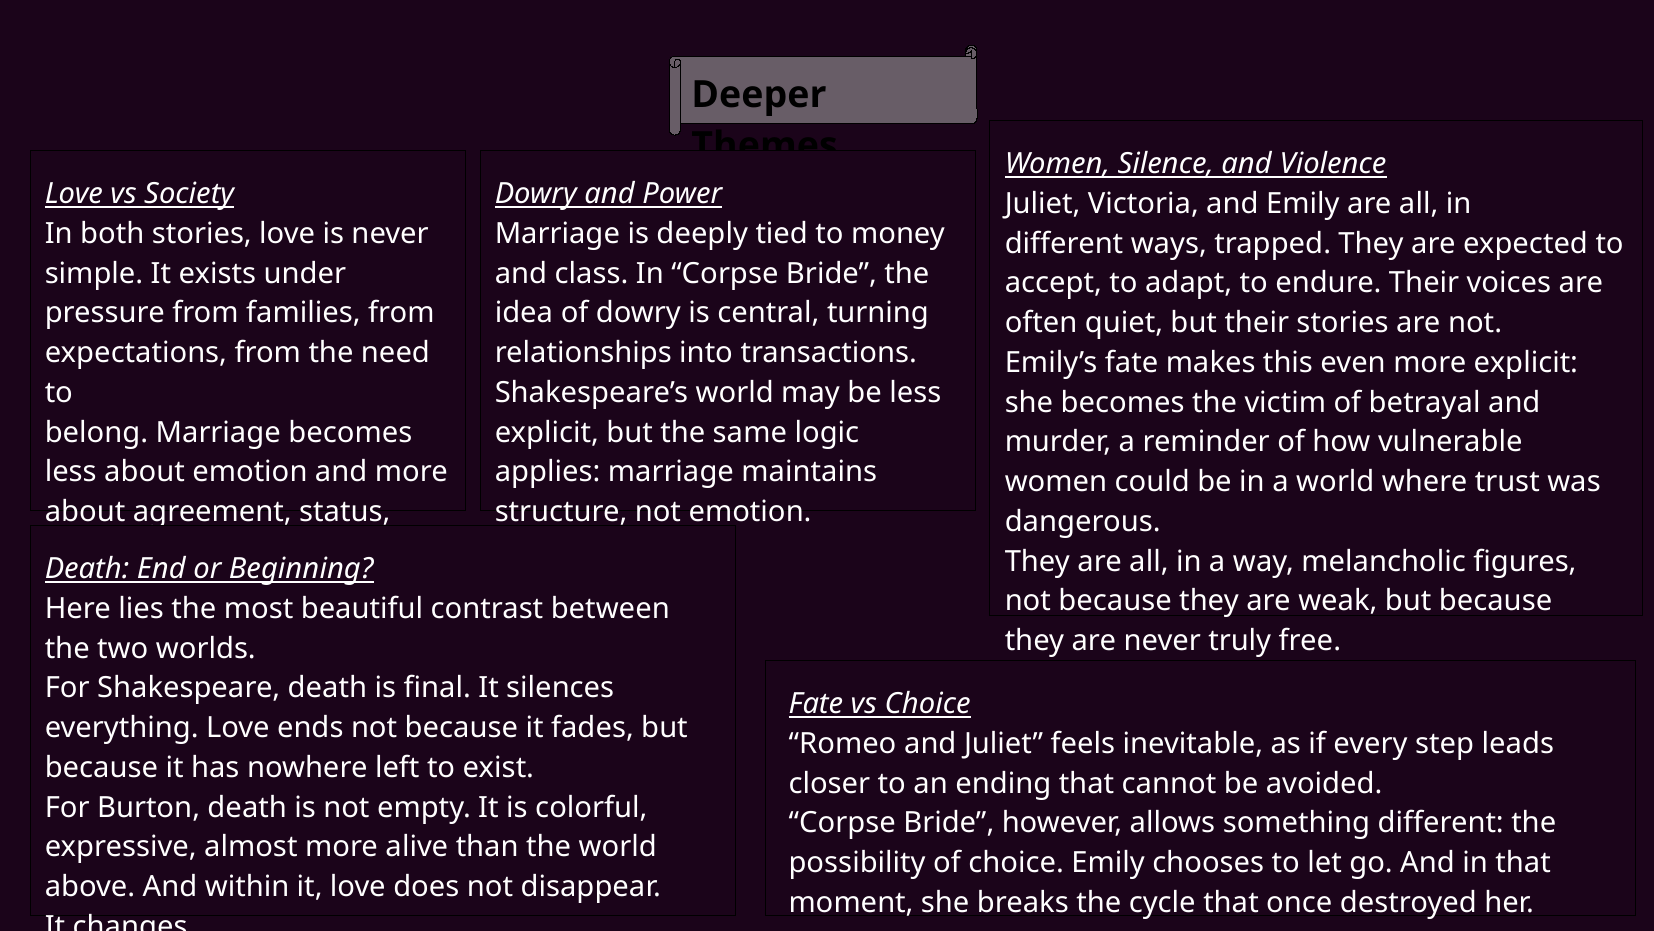

Deeper Themes
Women, Silence, and Violence
Juliet, Victoria, and Emily are all, in
different ways, trapped. They are expected to
accept, to adapt, to endure. Their voices are
often quiet, but their stories are not.
Emily’s fate makes this even more explicit:
she becomes the victim of betrayal and
murder, a reminder of how vulnerable
women could be in a world where trust was
dangerous.
They are all, in a way, melancholic figures,
not because they are weak, but because
they are never truly free.
Love vs Society
In both stories, love is never
simple. It exists under
pressure from families, from
expectations, from the need to
belong. Marriage becomes
less about emotion and more
about agreement, status, and
survival.
Dowry and Power
Marriage is deeply tied to money
and class. In “Corpse Bride”, the
idea of dowry is central, turning
relationships into transactions.
Shakespeare’s world may be less
explicit, but the same logic
applies: marriage maintains
structure, not emotion.
Death: End or Beginning?
Here lies the most beautiful contrast between
the two worlds.
For Shakespeare, death is final. It silences
everything. Love ends not because it fades, but
because it has nowhere left to exist.
For Burton, death is not empty. It is colorful,
expressive, almost more alive than the world
above. And within it, love does not disappear.
It changes.
Fate vs Choice
“Romeo and Juliet” feels inevitable, as if every step leads
closer to an ending that cannot be avoided.
“Corpse Bride”, however, allows something different: the
possibility of choice. Emily chooses to let go. And in that
moment, she breaks the cycle that once destroyed her.